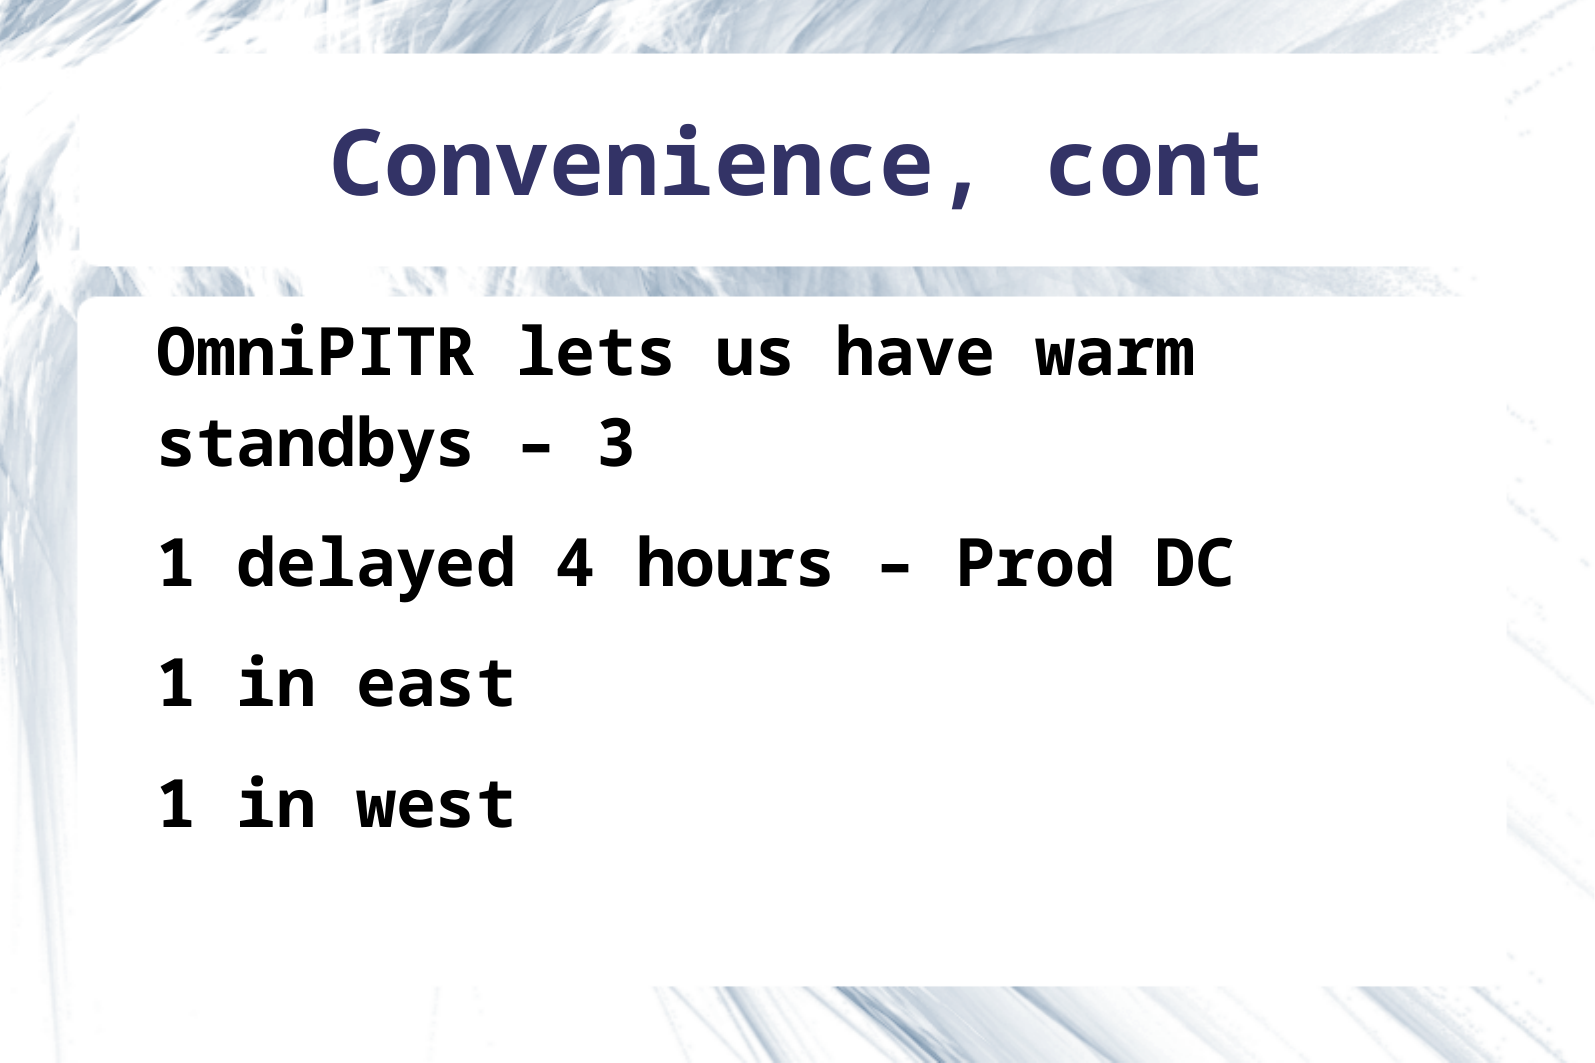

# Convenience, cont
OmniPITR lets us have warm standbys – 3
1 delayed 4 hours – Prod DC
1 in east
1 in west